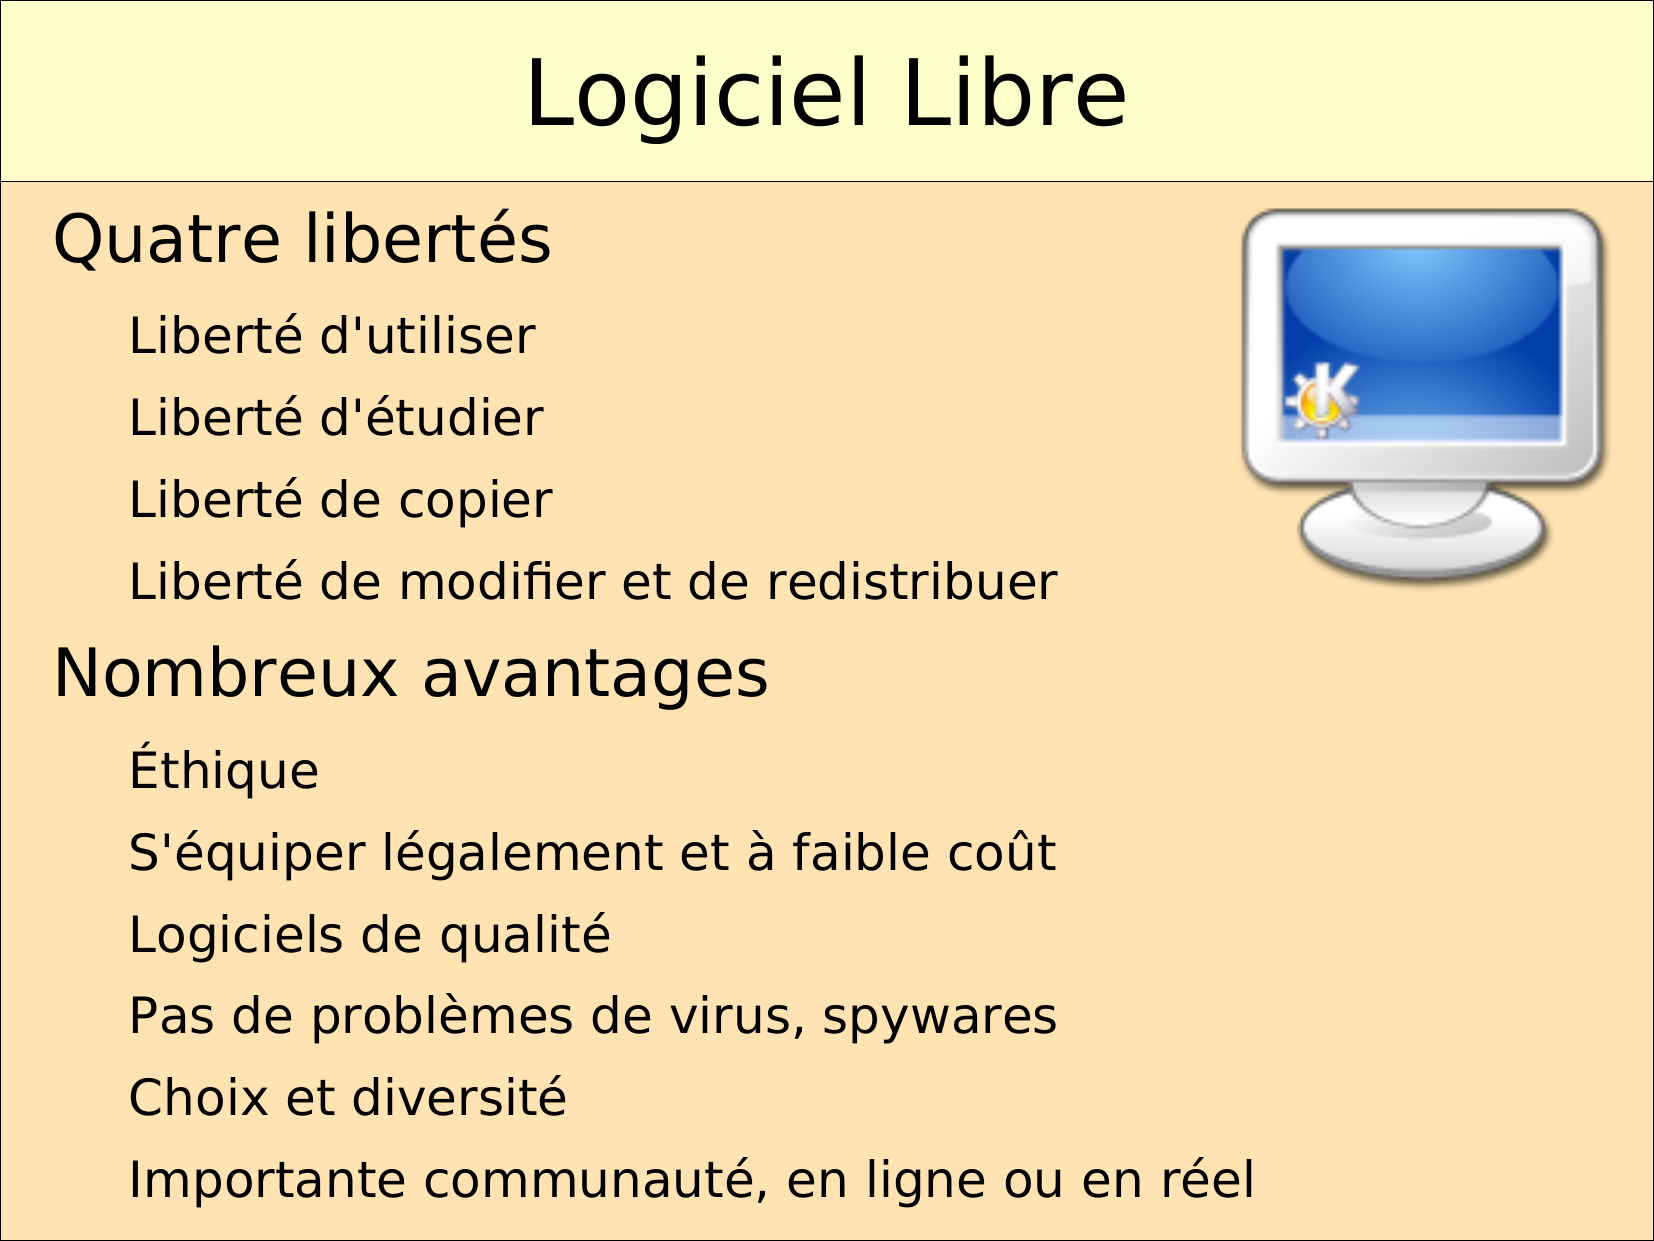

# Logiciel Libre
Quatre libertés
Liberté d'utiliser
Liberté d'étudier
Liberté de copier
Liberté de modifier et de redistribuer
Nombreux avantages
Éthique
S'équiper légalement et à faible coût
Logiciels de qualité
Pas de problèmes de virus, spywares
Choix et diversité
Importante communauté, en ligne ou en réel